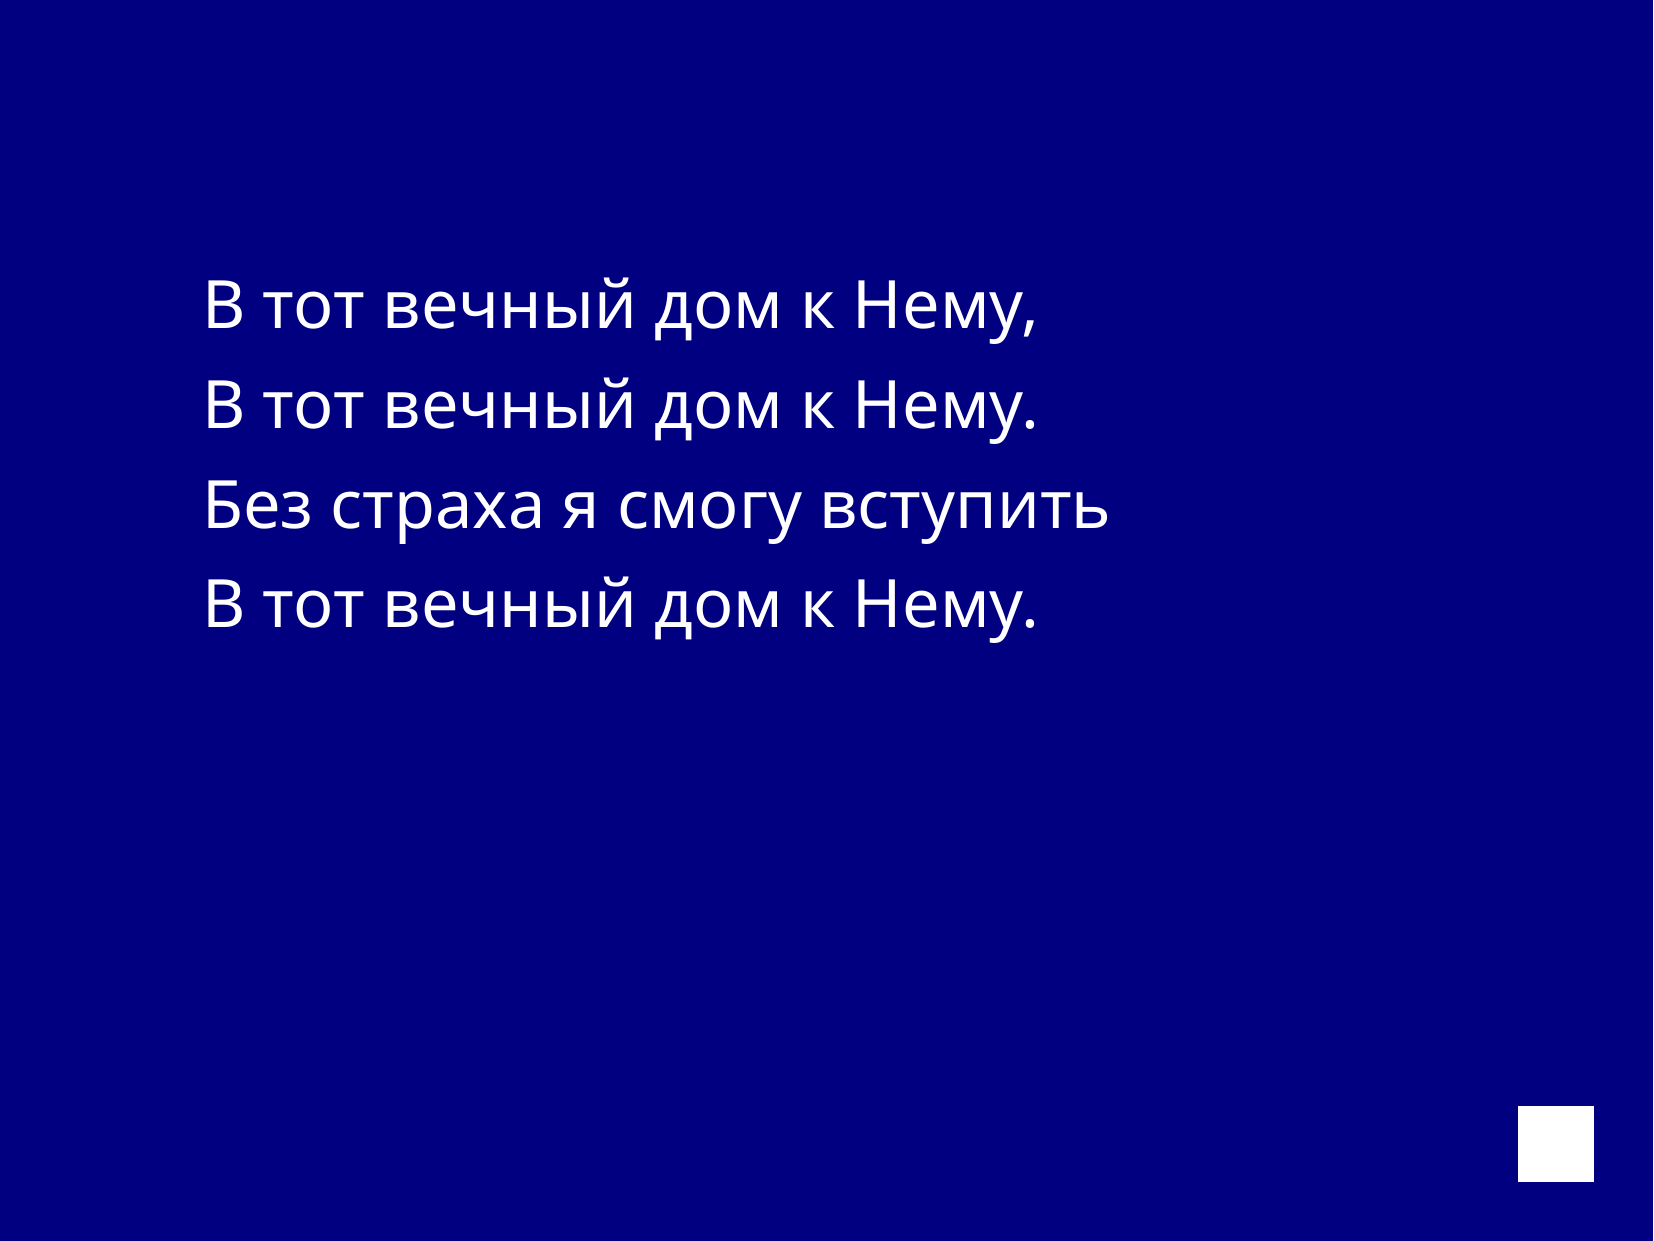

В тот вечный дом к Нему,
	В тот вечный дом к Нему.
	Без страха я смогу вступить
	В тот вечный дом к Нему.